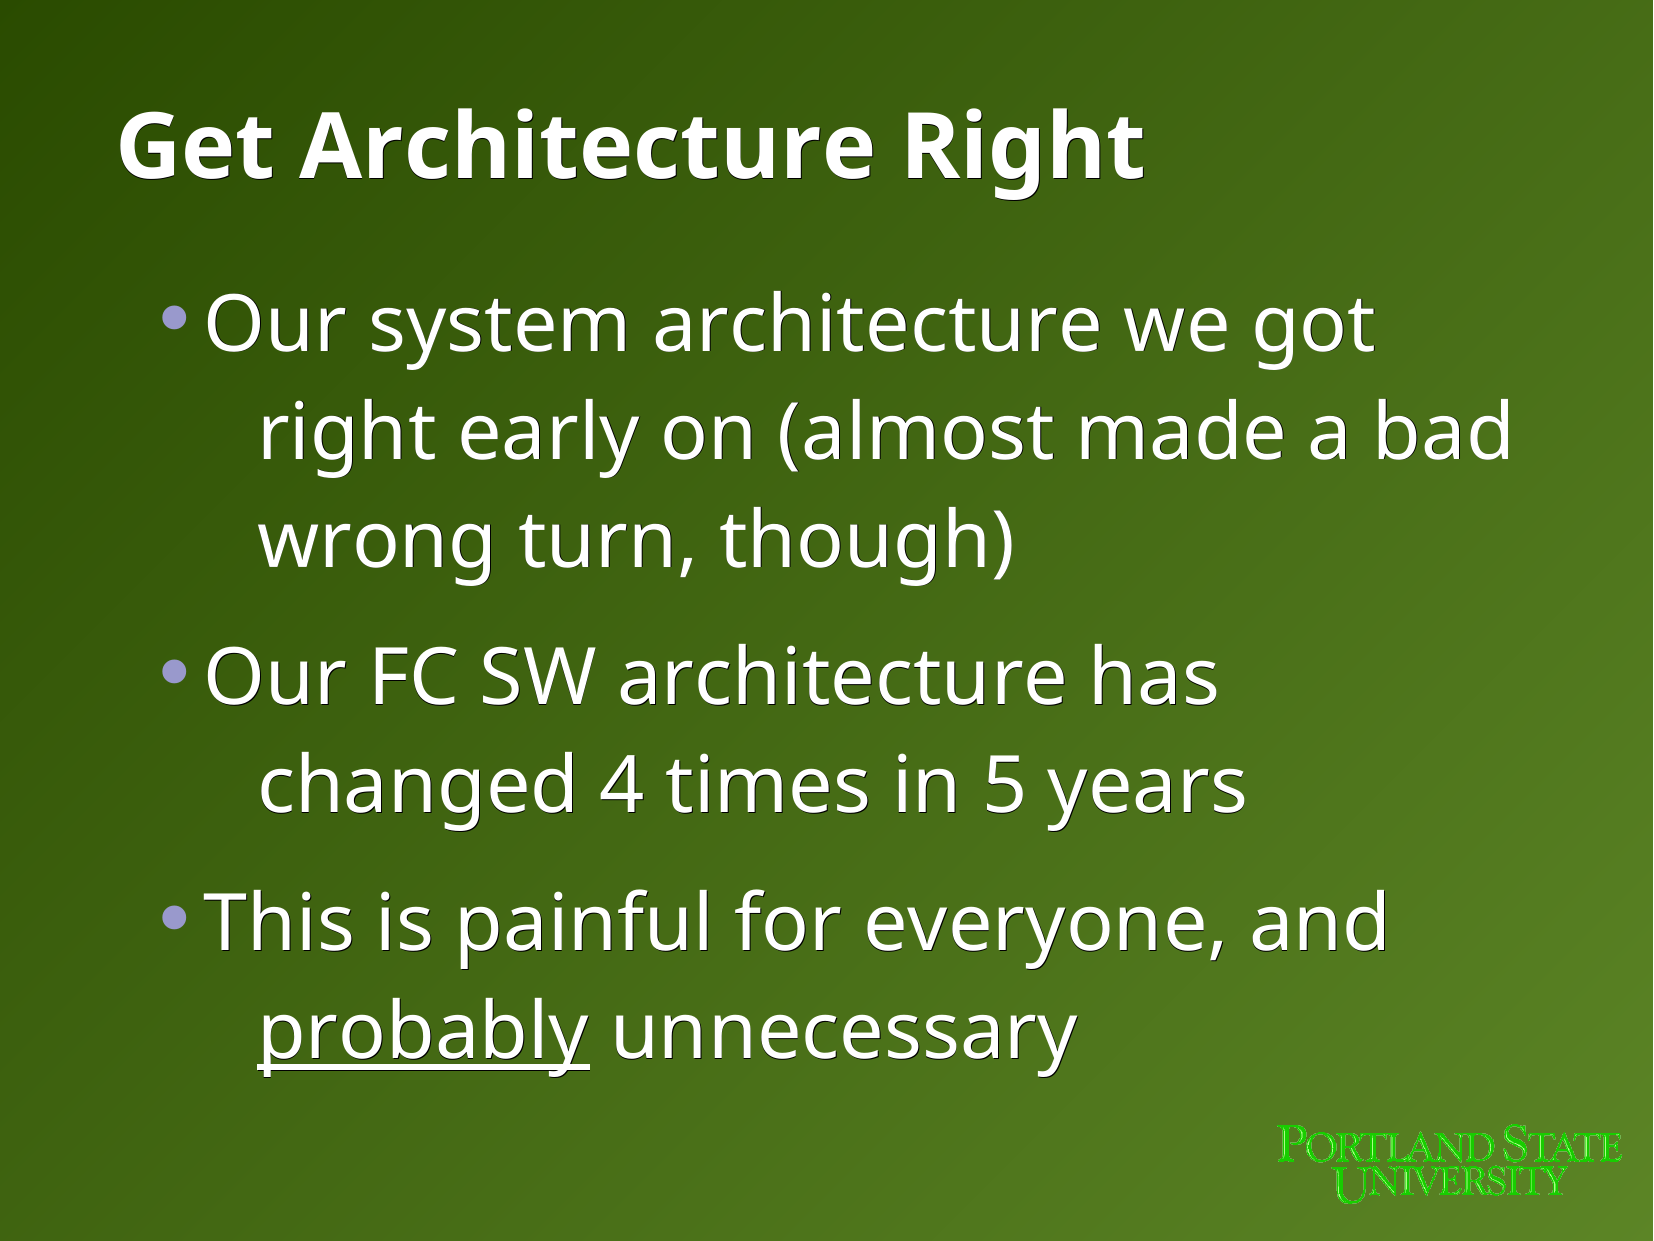

# Get Architecture Right
Our system architecture we got right early on (almost made a bad wrong turn, though)
Our FC SW architecture has changed 4 times in 5 years
This is painful for everyone, and probably unnecessary